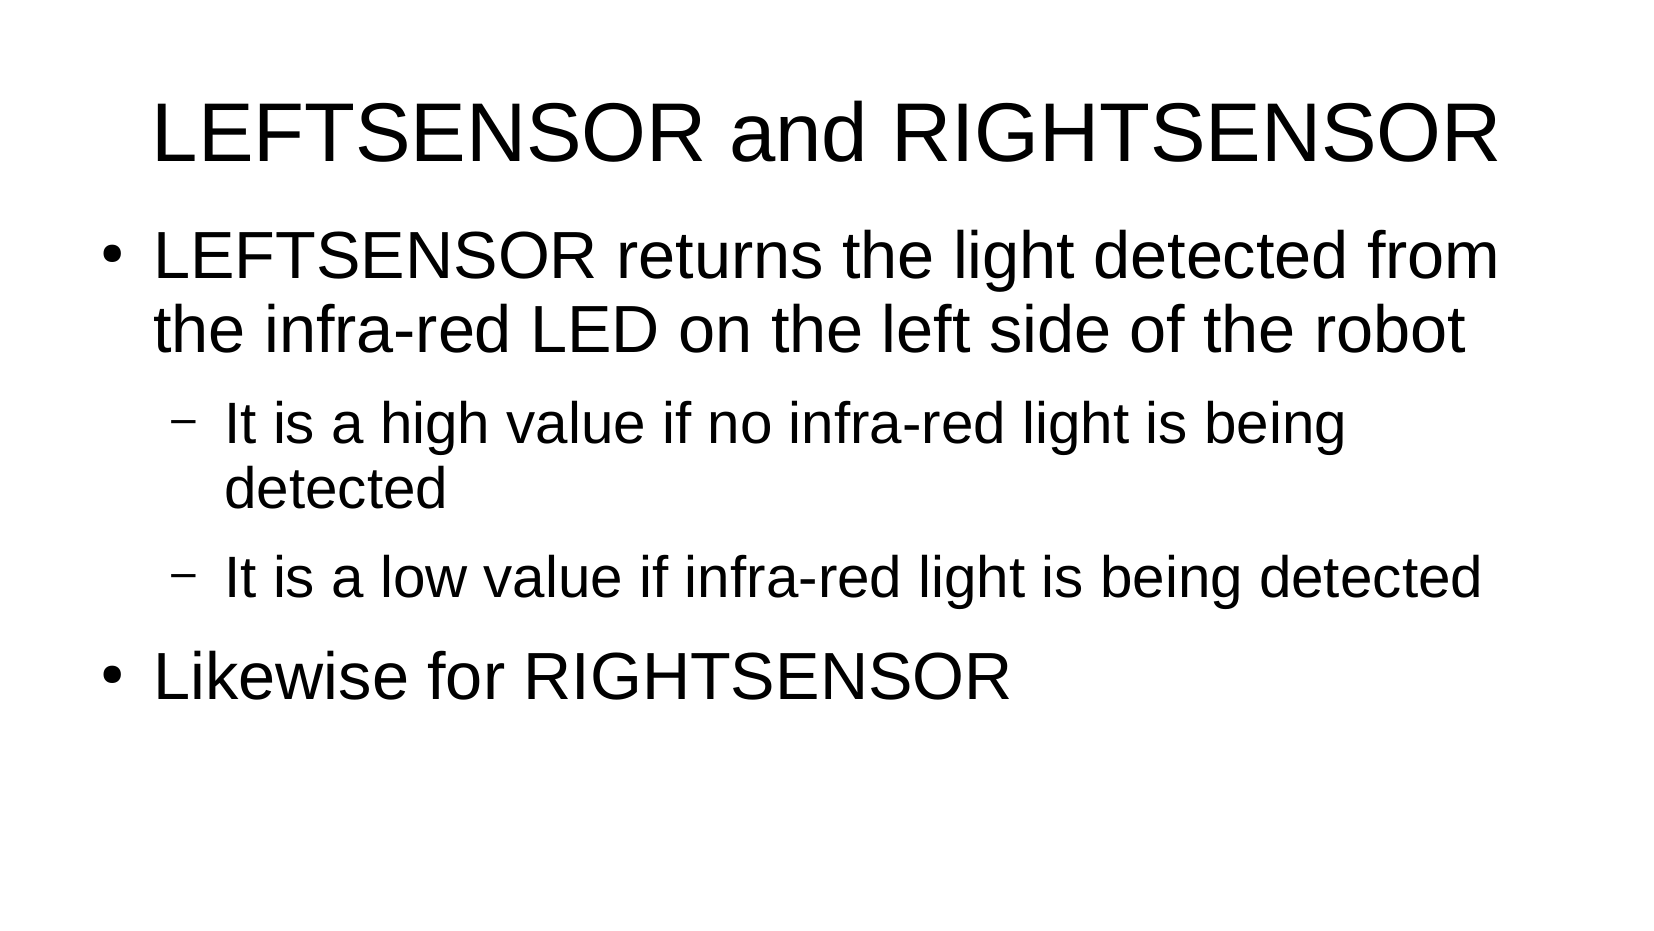

# LEFTSENSOR and RIGHTSENSOR
LEFTSENSOR returns the light detected from the infra-red LED on the left side of the robot
It is a high value if no infra-red light is being detected
It is a low value if infra-red light is being detected
Likewise for RIGHTSENSOR